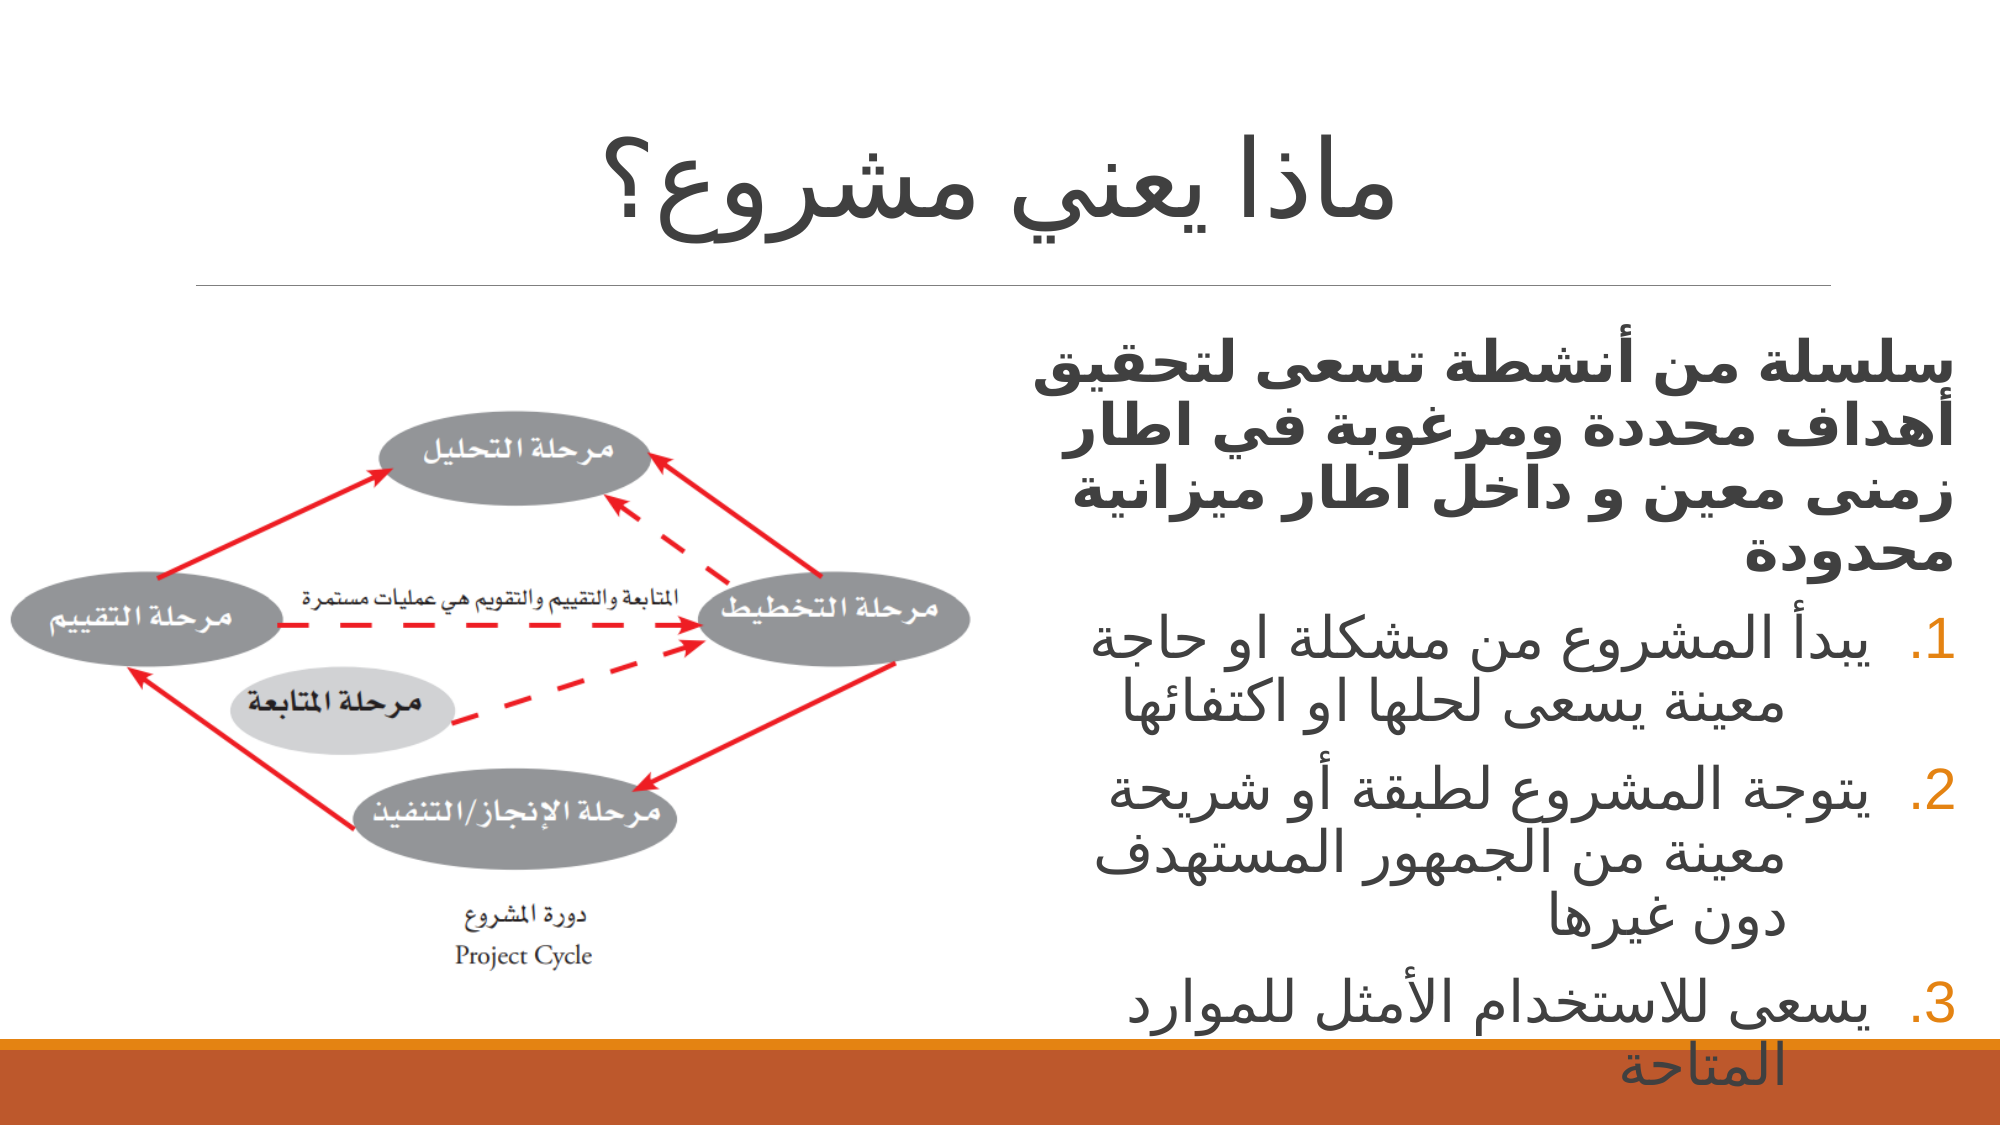

# ماذا يعني مشروع؟
سلسلة من أنشطة تسعى لتحقيق أهداف محددة ومرغوبة في اطار زمنى معين و داخل اطار ميزانية محدودة
يبدأ المشروع من مشكلة او حاجة معينة يسعى لحلها او اكتفائها
يتوجة المشروع لطبقة أو شريحة معينة من الجمهور المستهدف دون غيرها
يسعى للاستخدام الأمثل للموارد المتاحة